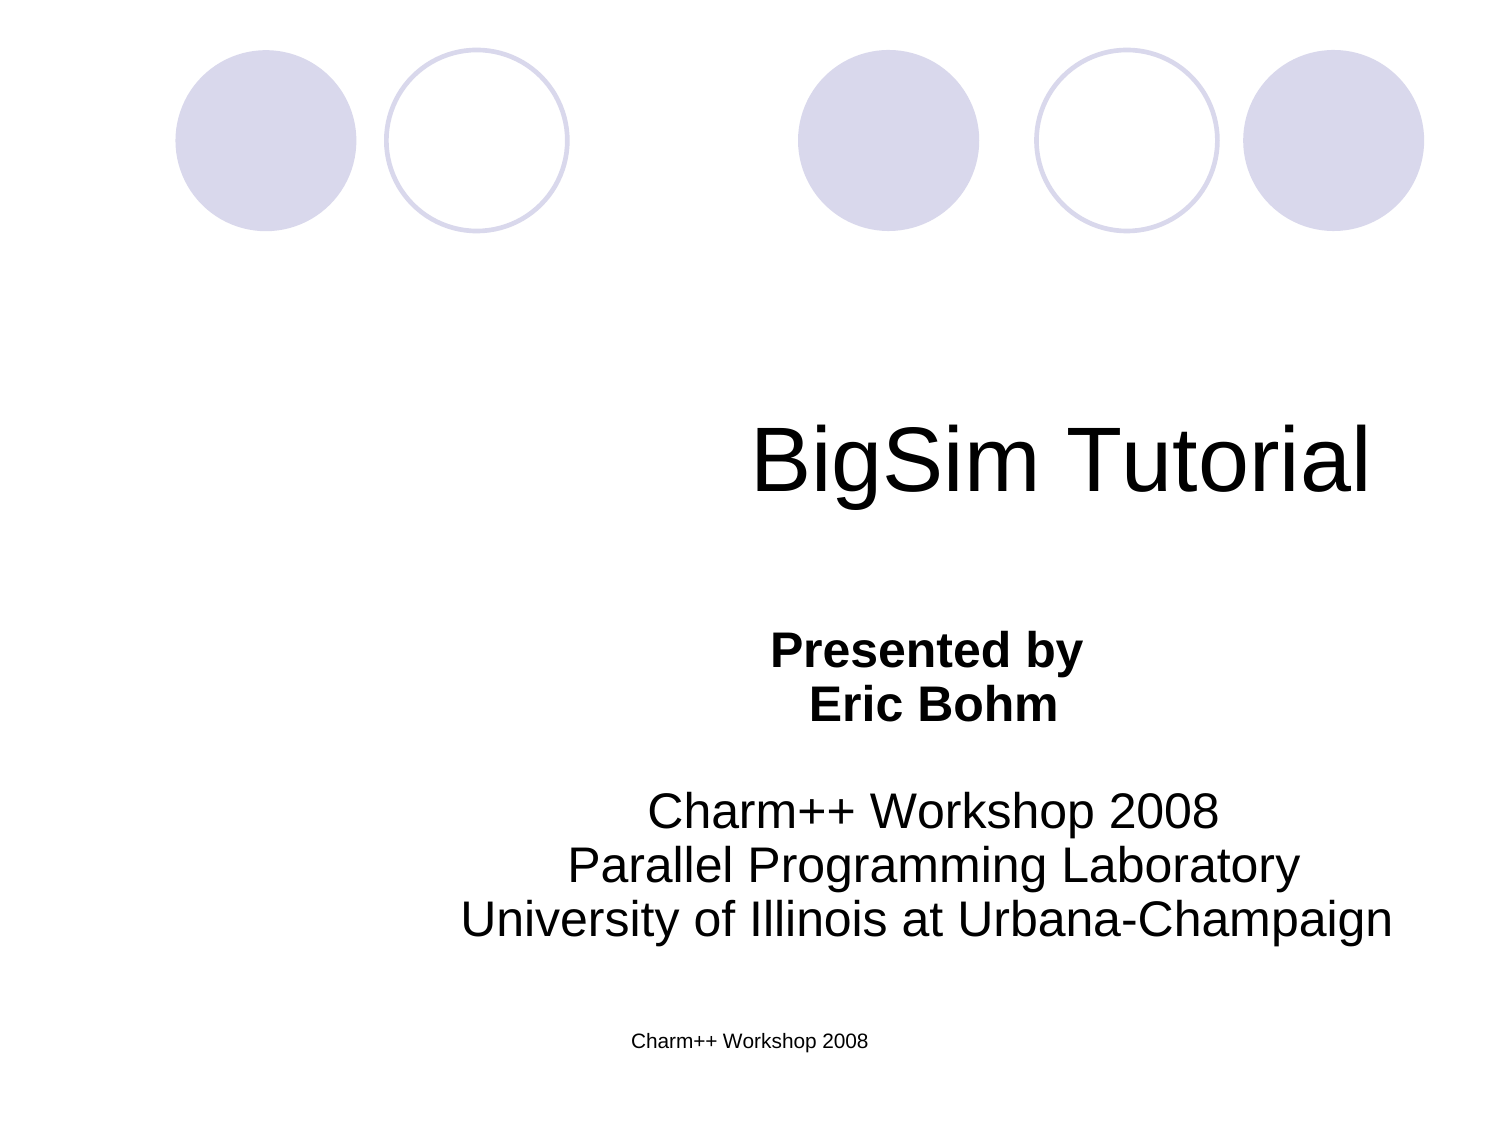

# BigSim Tutorial
Presented by
Eric Bohm
Charm++ Workshop 2008
Parallel Programming Laboratory
University of Illinois at Urbana-Champaign
Charm++ Workshop 2008